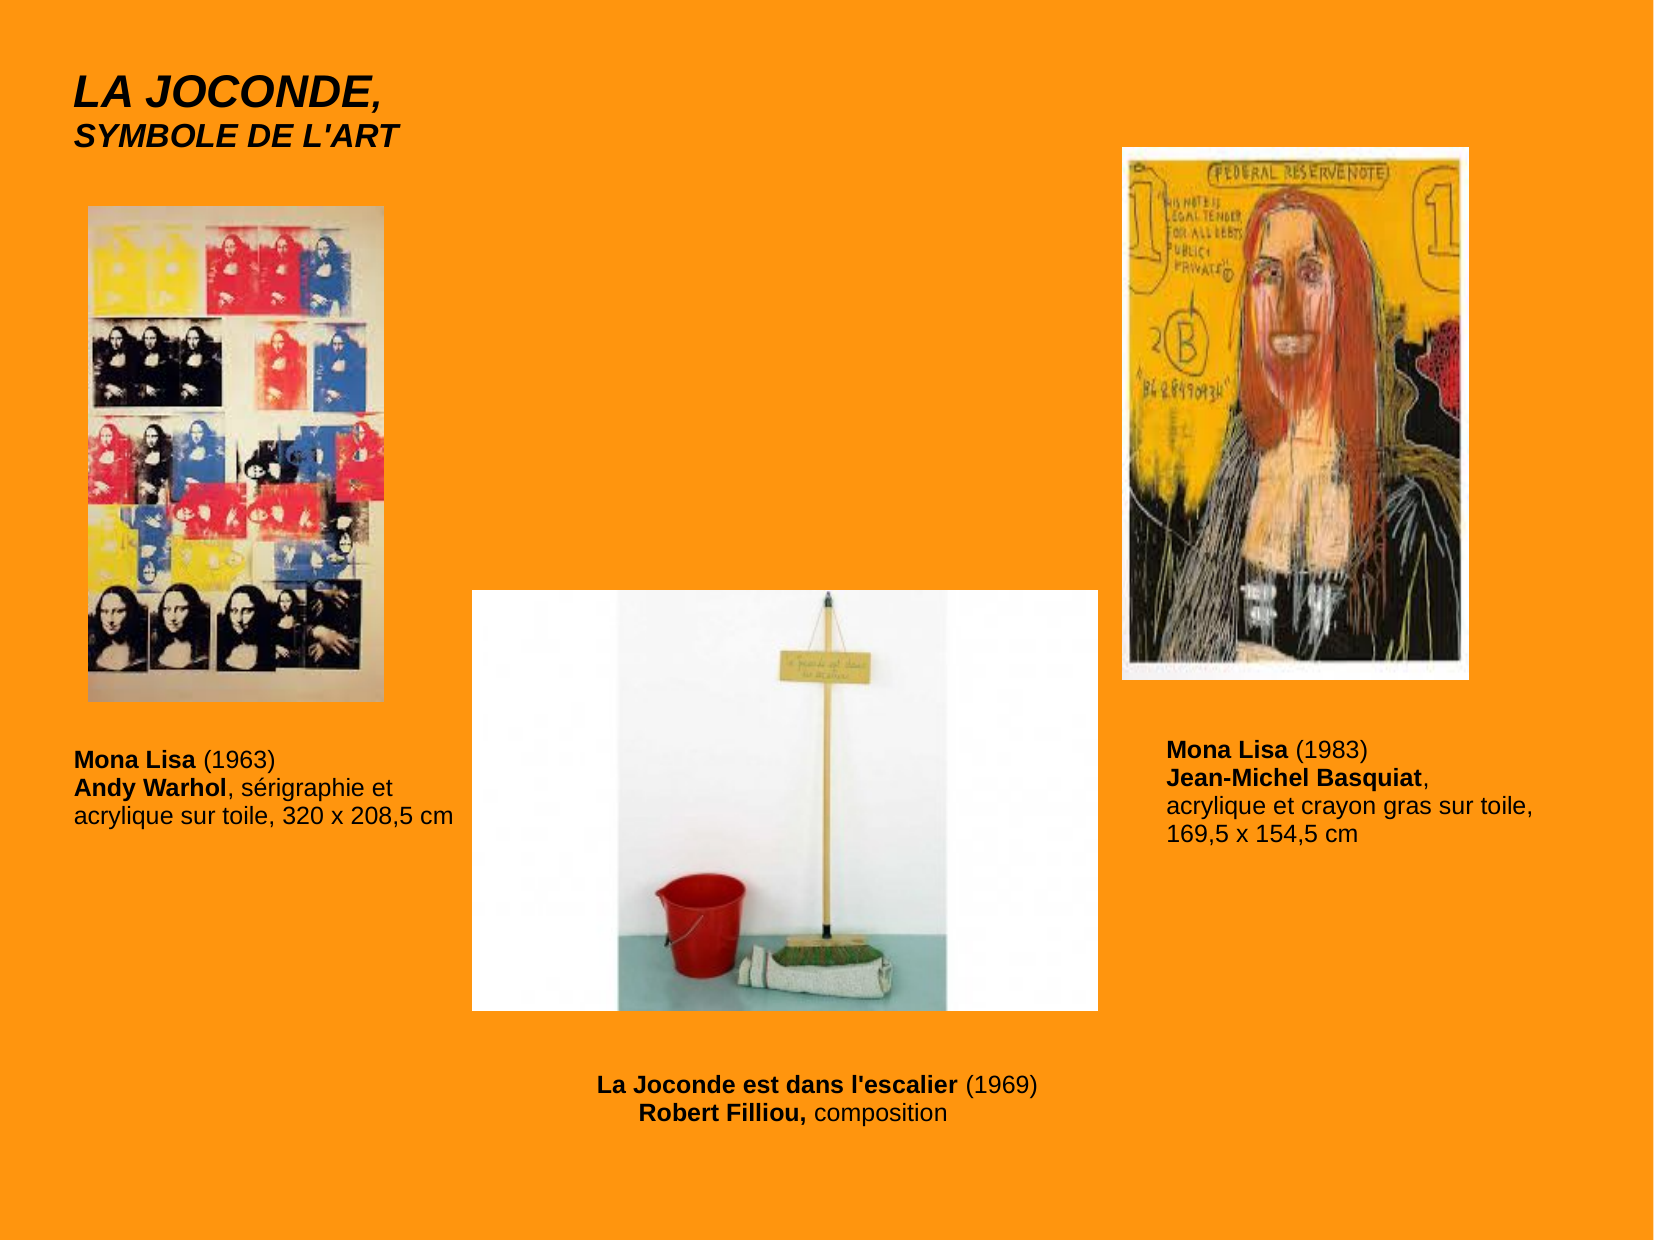

LA JOCONDE,
SYMBOLE DE L'ART
Mona Lisa (1983)
Jean-Michel Basquiat,
acrylique et crayon gras sur toile,
169,5 x 154,5 cm
Mona Lisa (1963)
Andy Warhol, sérigraphie et acrylique sur toile, 320 x 208,5 cm
 La Joconde est dans l'escalier (1969)
 Robert Filliou, composition